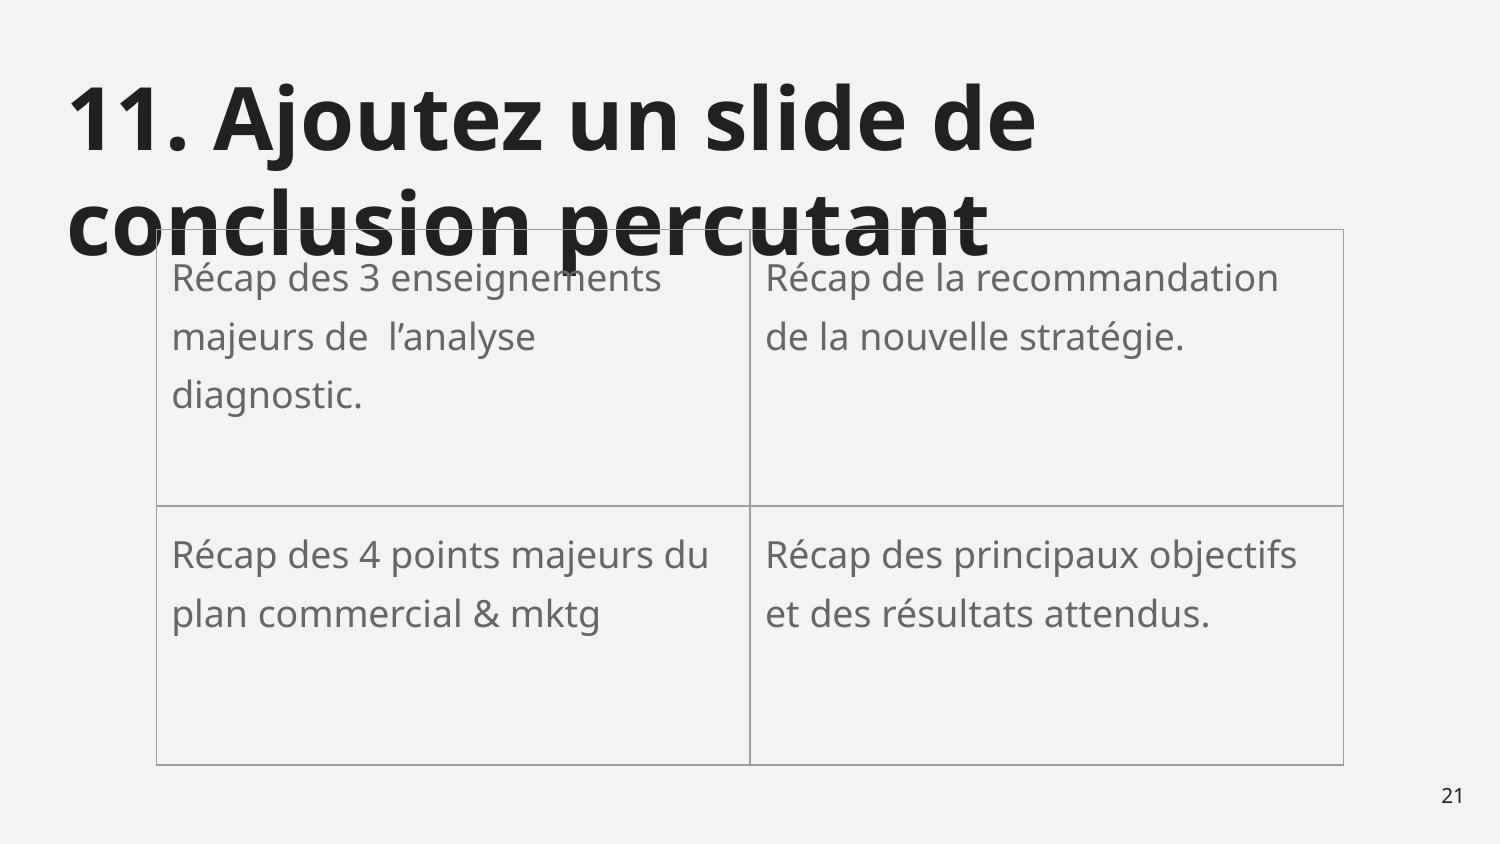

# 11. Ajoutez un slide de conclusion percutant
| Récap des 3 enseignements majeurs de l’analyse diagnostic. | Récap de la recommandation de la nouvelle stratégie. |
| --- | --- |
| Récap des 4 points majeurs du plan commercial & mktg | Récap des principaux objectifs et des résultats attendus. |